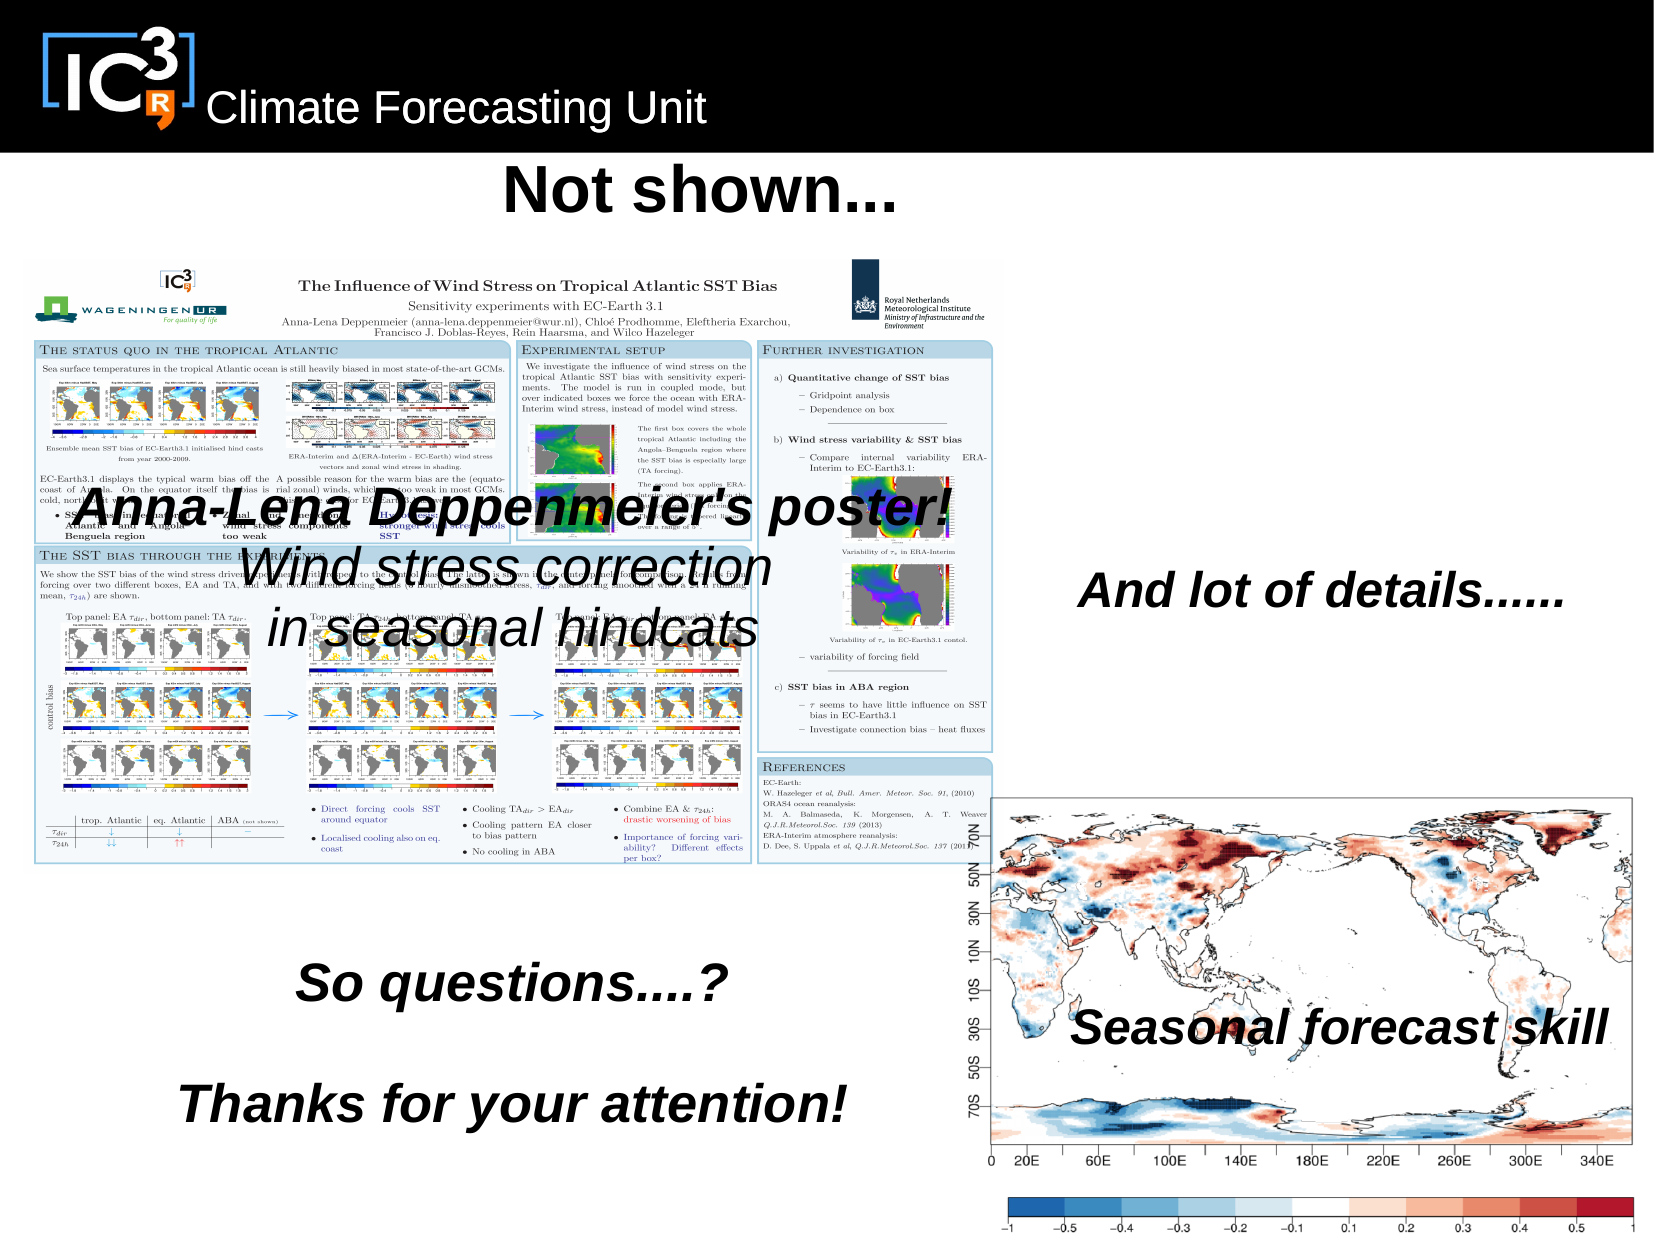

Climate Forecasting Unit
Not shown...
Anna-Lena Deppenmeier's poster!
Wind stress correction
in seasonal hindcats
And lot of details......
So questions....?
Thanks for your attention!
Seasonal forecast skill